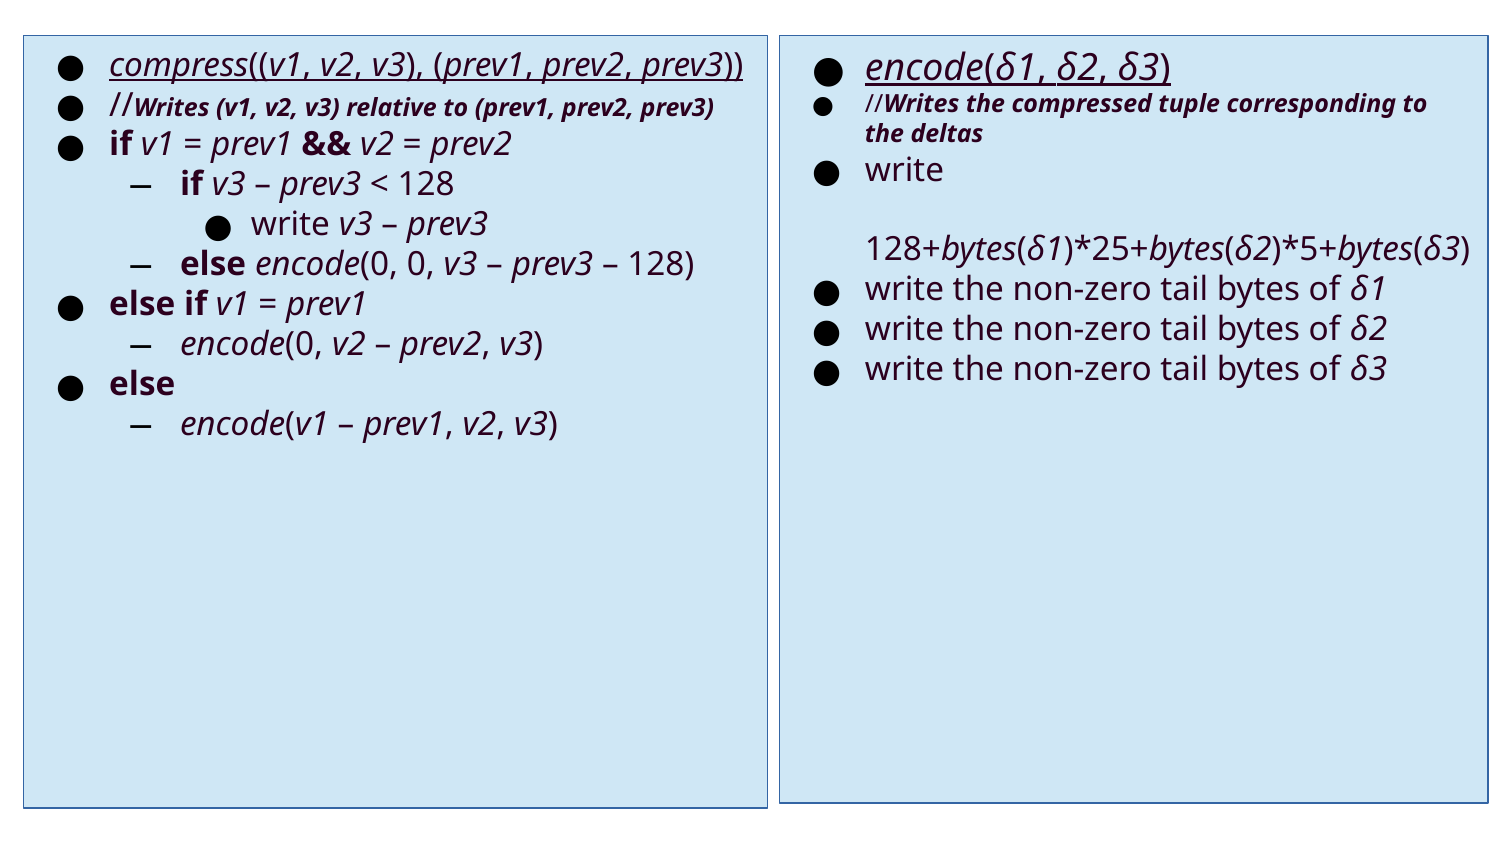

compress((v1, v2, v3), (prev1, prev2, prev3))
//Writes (v1, v2, v3) relative to (prev1, prev2, prev3)
if v1 = prev1 && v2 = prev2
if v3 – prev3 < 128
write v3 – prev3
else encode(0, 0, v3 – prev3 – 128)
else if v1 = prev1
encode(0, v2 – prev2, v3)
else
encode(v1 – prev1, v2, v3)
encode(δ1, δ2, δ3)
//Writes the compressed tuple corresponding to the deltas
write 128+bytes(δ1)*25+bytes(δ2)*5+bytes(δ3)
write the non-zero tail bytes of δ1
write the non-zero tail bytes of δ2
write the non-zero tail bytes of δ3
Triple Compression Algorithm